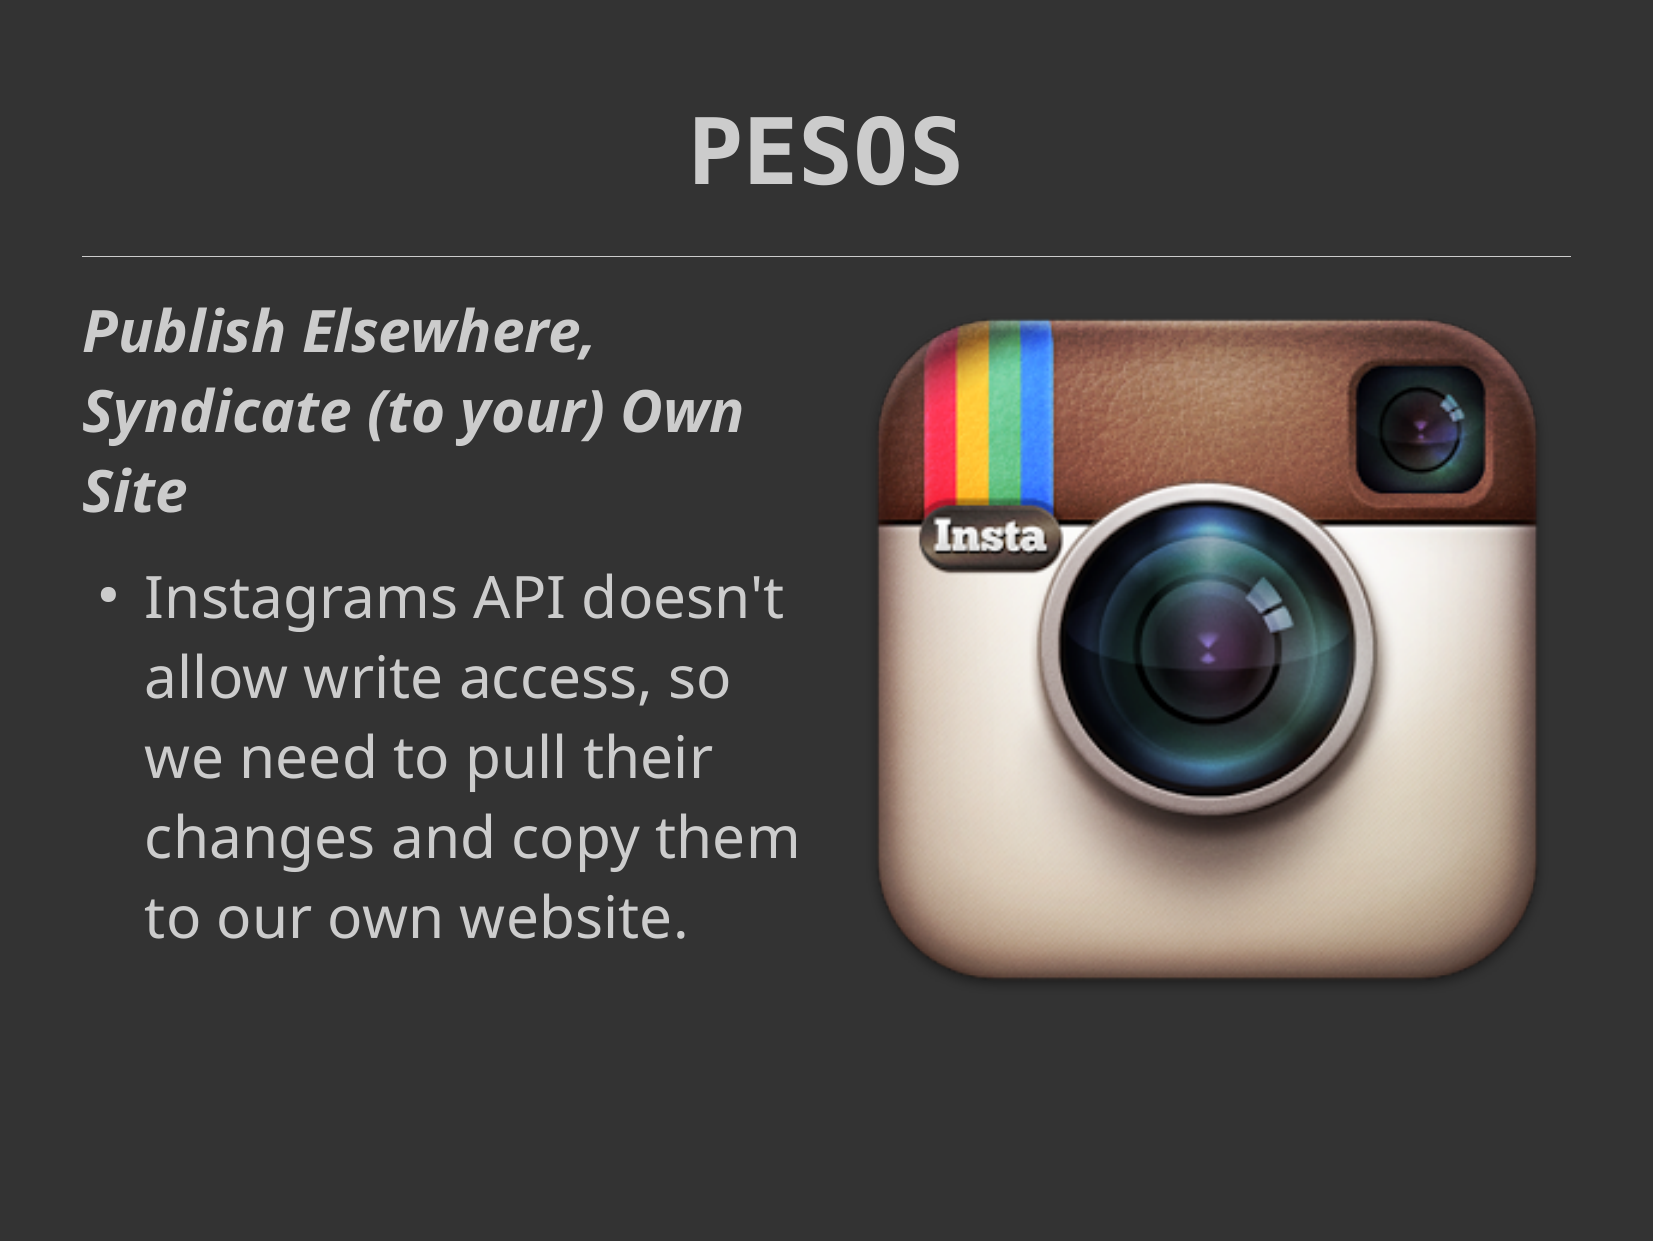

# PESOS
Publish Elsewhere, Syndicate (to your) Own Site
Instagrams API doesn't allow write access, so we need to pull their changes and copy them to our own website.